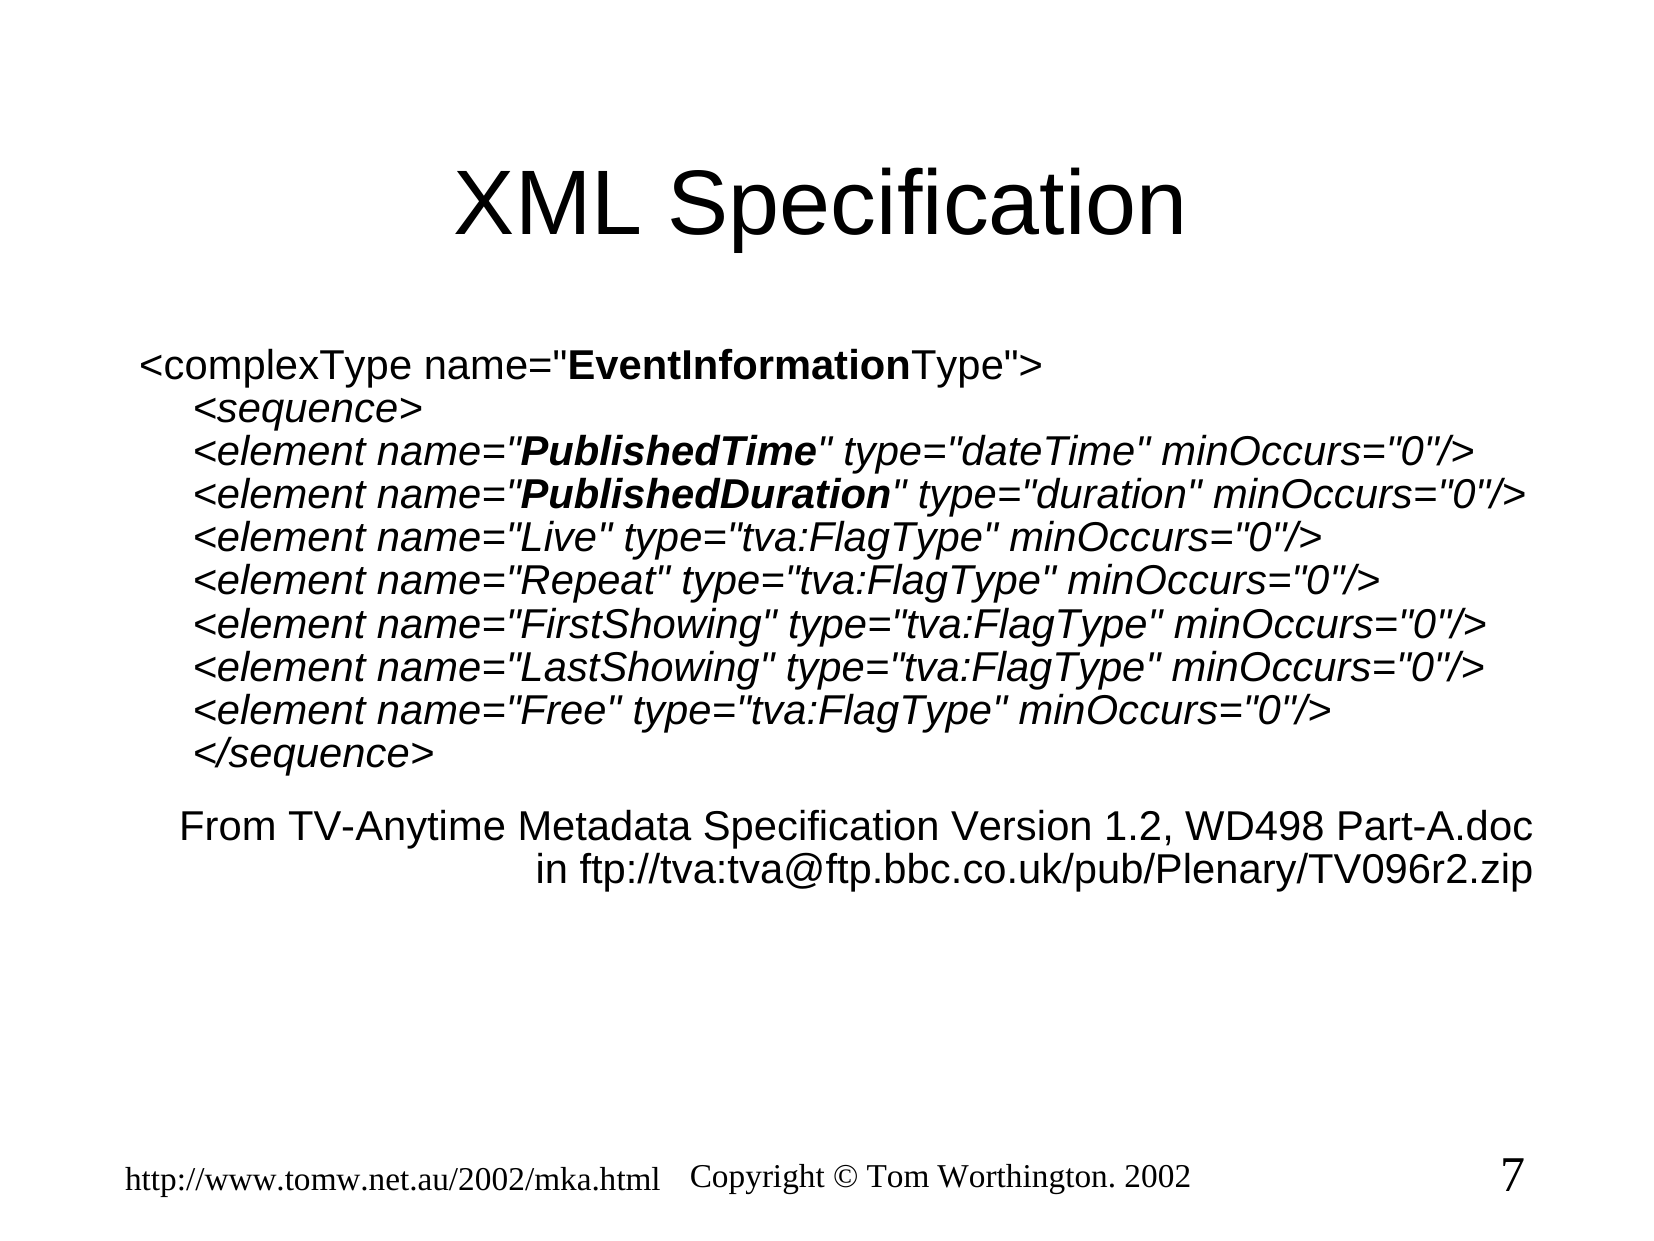

# XML Specification
<complexType name="EventInformationType">
<sequence>
<element name="PublishedTime" type="dateTime" minOccurs="0"/>
<element name="PublishedDuration" type="duration" minOccurs="0"/>
<element name="Live" type="tva:FlagType" minOccurs="0"/>
<element name="Repeat" type="tva:FlagType" minOccurs="0"/>
<element name="FirstShowing" type="tva:FlagType" minOccurs="0"/>
<element name="LastShowing" type="tva:FlagType" minOccurs="0"/>
<element name="Free" type="tva:FlagType" minOccurs="0"/>
</sequence>
From TV-Anytime Metadata Specification Version 1.2, WD498 Part-A.doc in ftp://tva:tva@ftp.bbc.co.uk/pub/Plenary/TV096r2.zip